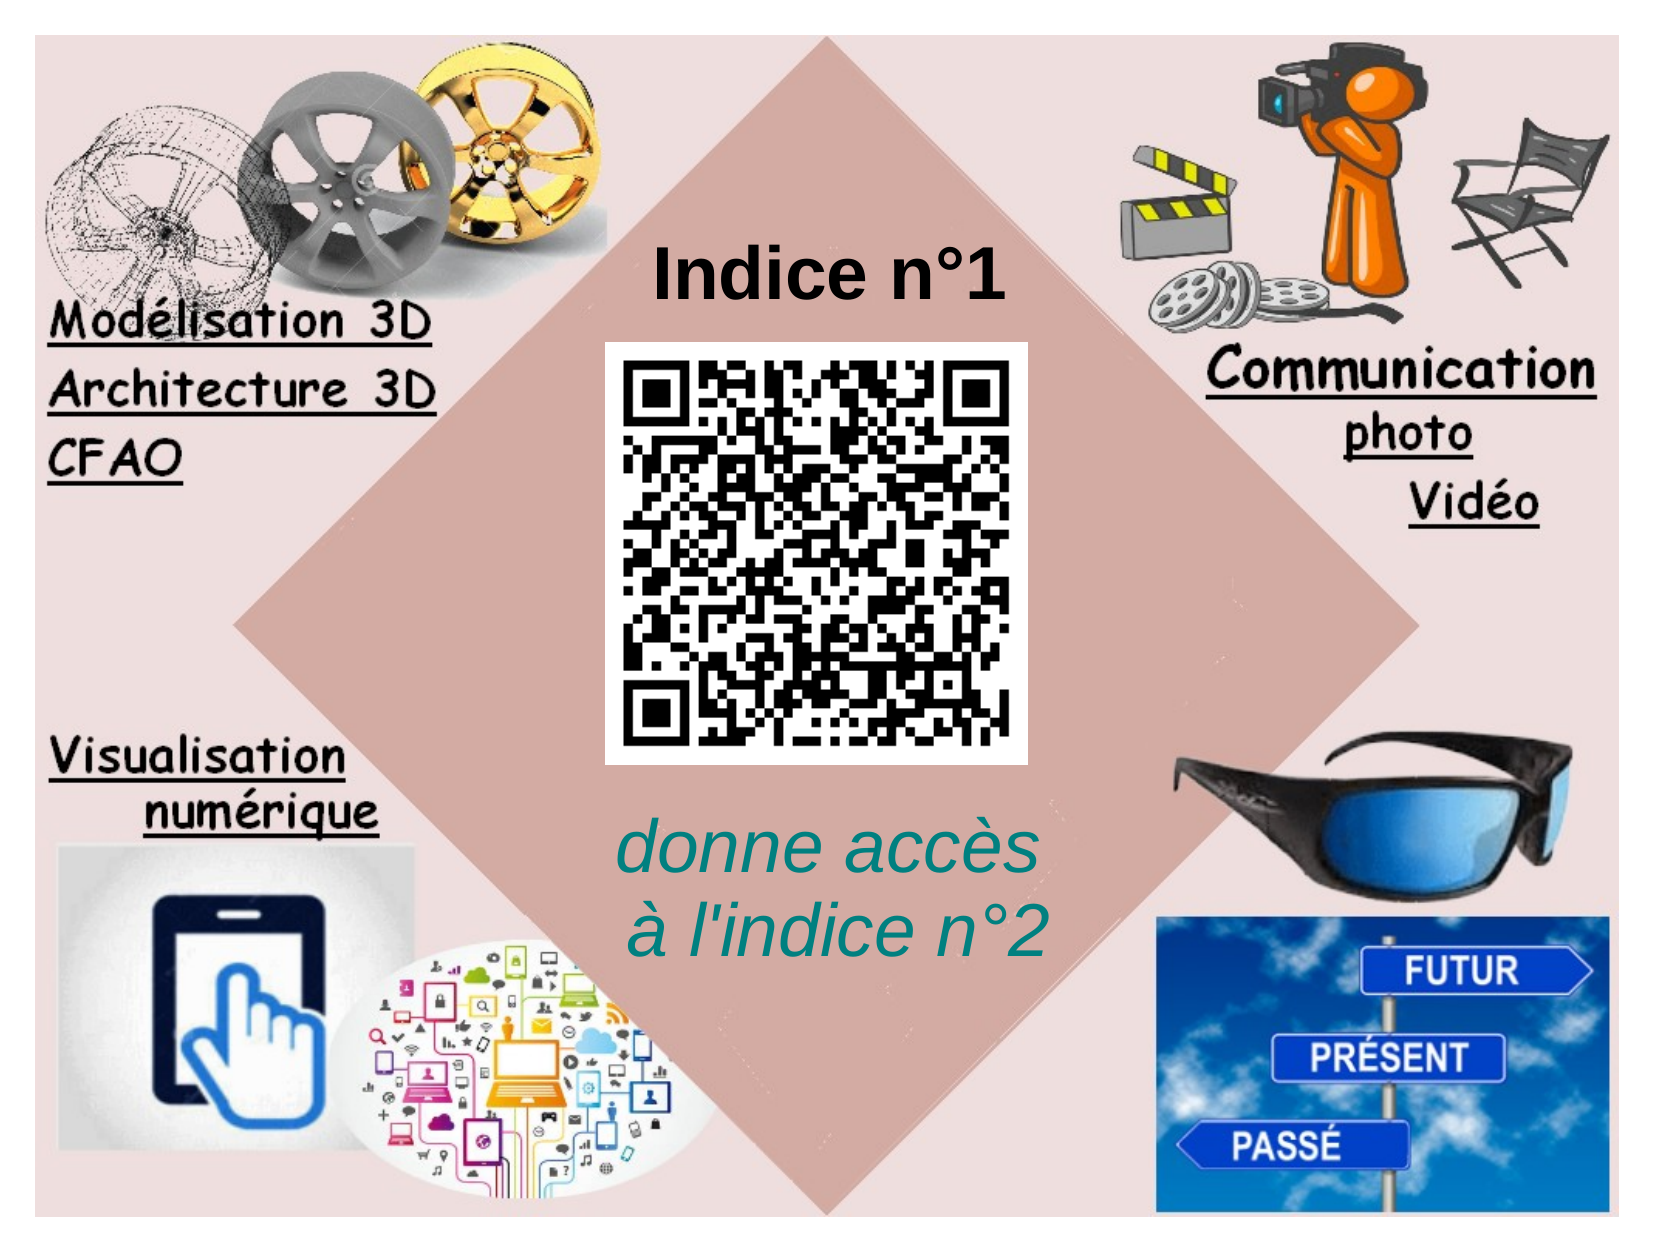

Indice n°1
donne accès
à l'indice n°2